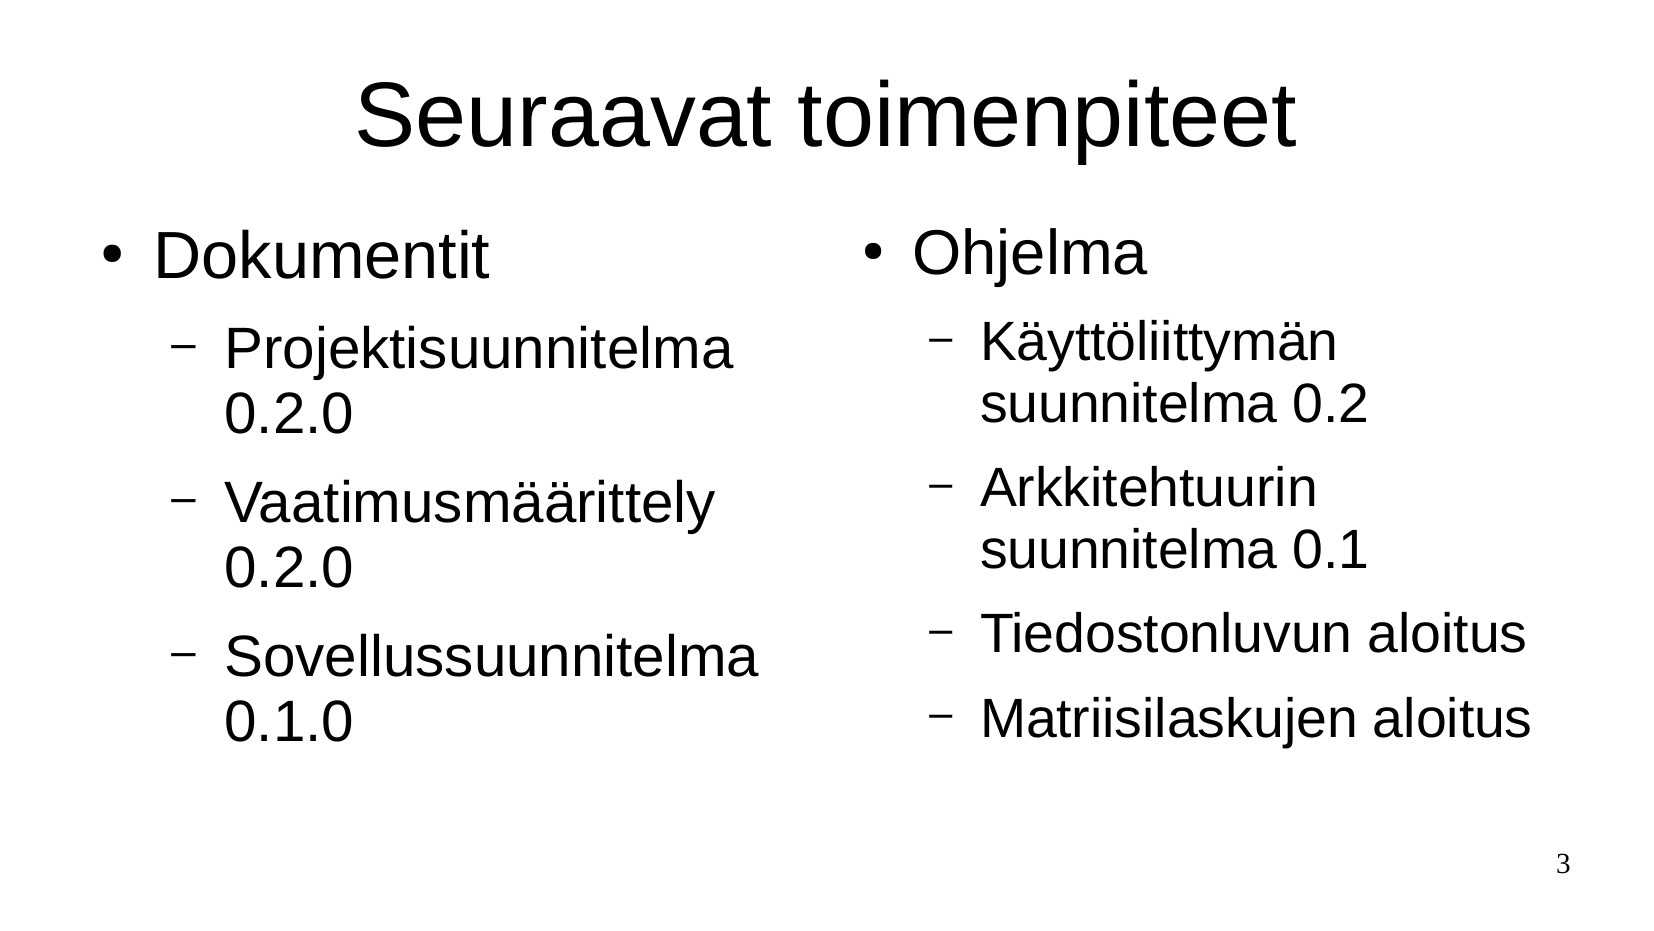

# Seuraavat toimenpiteet
Dokumentit
Projektisuunnitelma 0.2.0
Vaatimusmäärittely 0.2.0
Sovellussuunnitelma 0.1.0
Ohjelma
Käyttöliittymän suunnitelma 0.2
Arkkitehtuurin suunnitelma 0.1
Tiedostonluvun aloitus
Matriisilaskujen aloitus
3